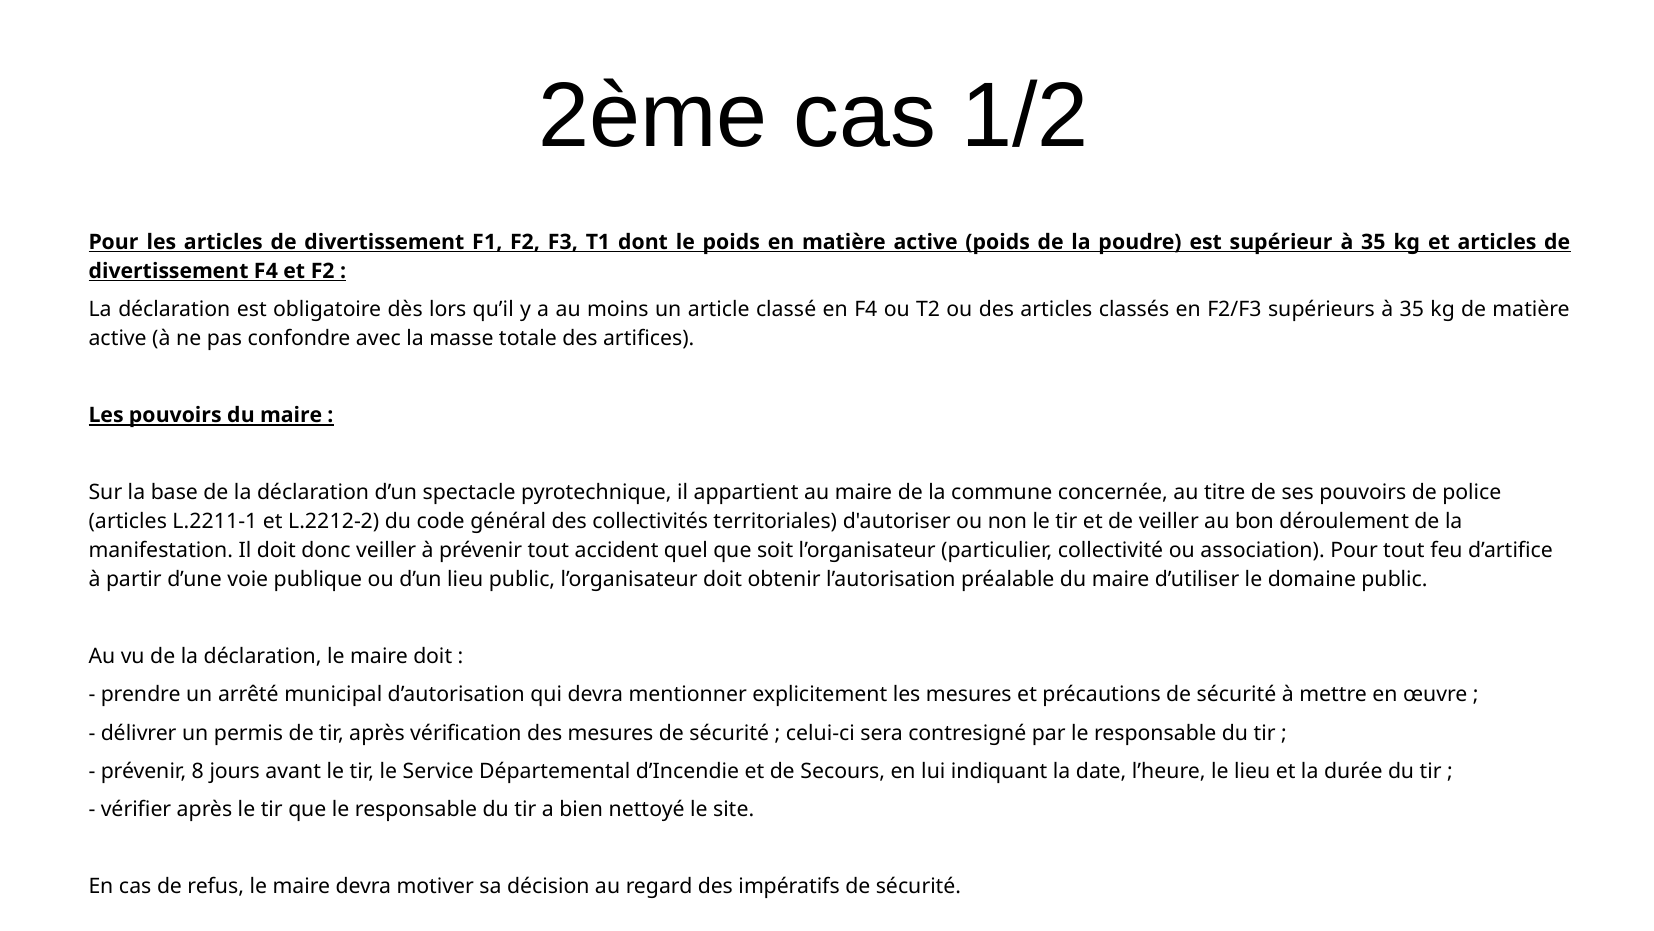

# 2ème cas 1/2
Pour les articles de divertissement F1, F2, F3, T1 dont le poids en matière active (poids de la poudre) est supérieur à 35 kg et articles de divertissement F4 et F2 :
La déclaration est obligatoire dès lors qu’il y a au moins un article classé en F4 ou T2 ou des articles classés en F2/F3 supérieurs à 35 kg de matière active (à ne pas confondre avec la masse totale des artifices).
Les pouvoirs du maire :
Sur la base de la déclaration d’un spectacle pyrotechnique, il appartient au maire de la commune concernée, au titre de ses pouvoirs de police (articles L.2211-1 et L.2212-2) du code général des collectivités territoriales) d'autoriser ou non le tir et de veiller au bon déroulement de la manifestation. Il doit donc veiller à prévenir tout accident quel que soit l’organisateur (particulier, collectivité ou association). Pour tout feu d’artifice à partir d’une voie publique ou d’un lieu public, l’organisateur doit obtenir l’autorisation préalable du maire d’utiliser le domaine public.
Au vu de la déclaration, le maire doit :
- prendre un arrêté municipal d’autorisation qui devra mentionner explicitement les mesures et précautions de sécurité à mettre en œuvre ;
- délivrer un permis de tir, après vérification des mesures de sécurité ; celui-ci sera contresigné par le responsable du tir ;
- prévenir, 8 jours avant le tir, le Service Départemental d’Incendie et de Secours, en lui indiquant la date, l’heure, le lieu et la durée du tir ;
- vérifier après le tir que le responsable du tir a bien nettoyé le site.
En cas de refus, le maire devra motiver sa décision au regard des impératifs de sécurité.